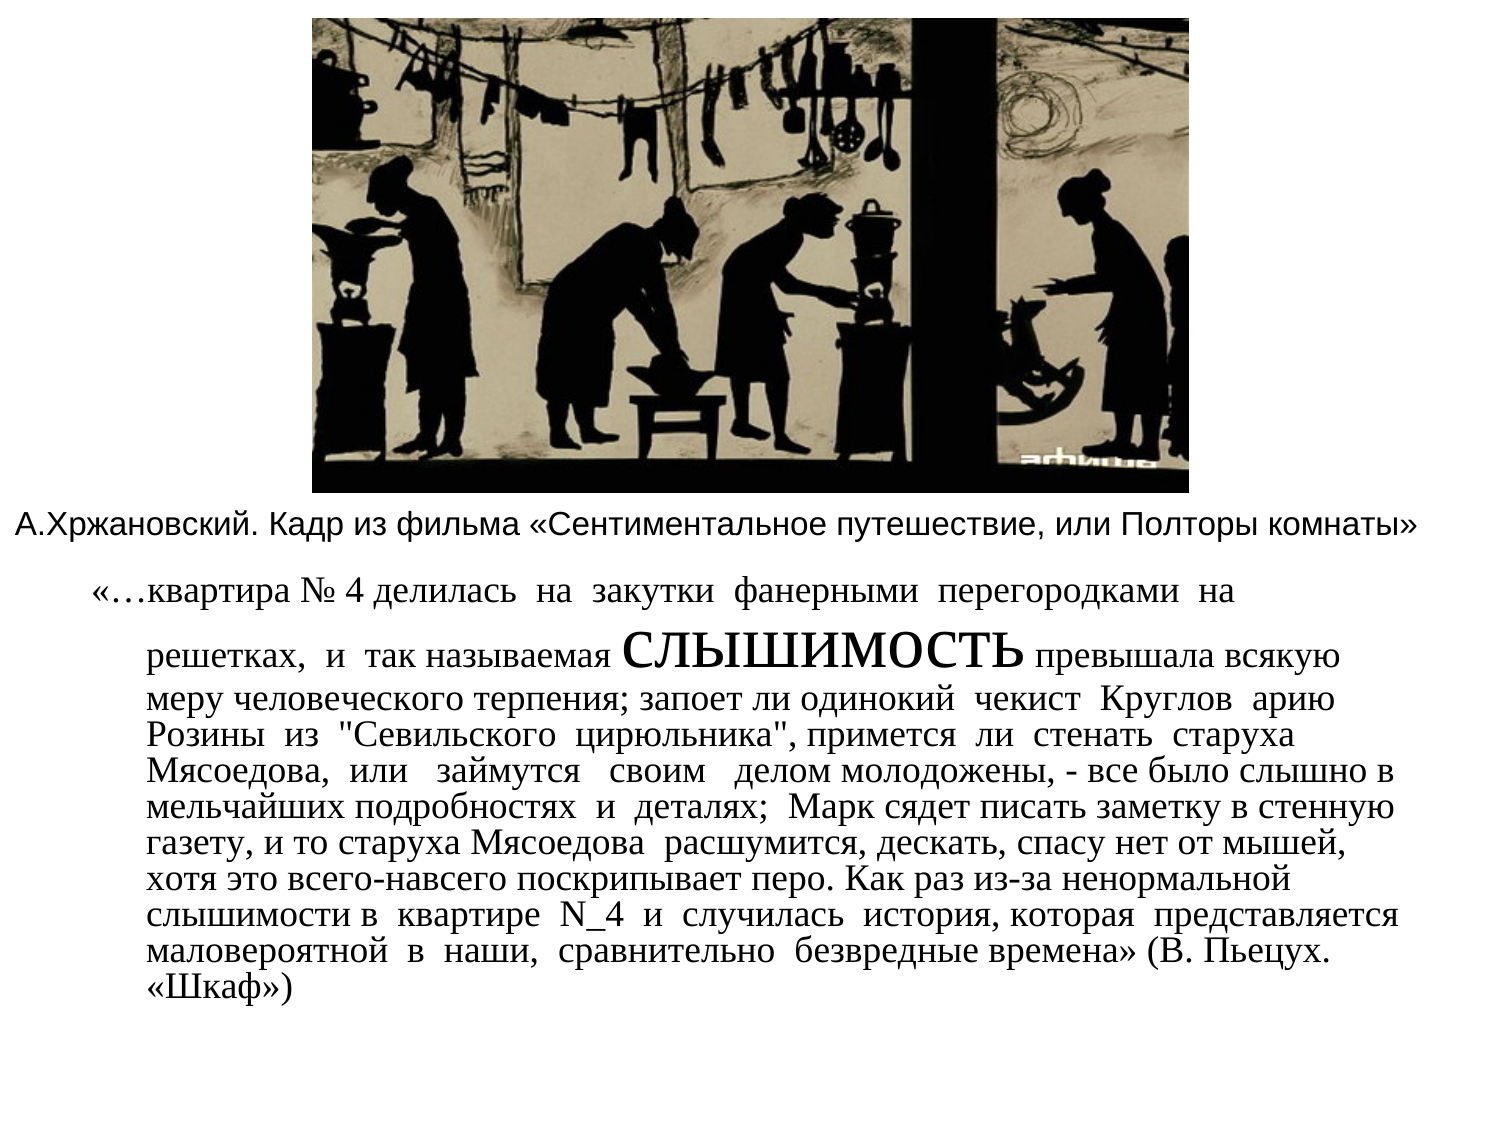

#
«…квартира № 4 делилась на закутки фанерными перегородками на решетках, и так называемая слышимость превышала всякую меру человеческого терпения; запоет ли одинокий чекист Круглов арию Розины из "Севильского цирюльника", примется ли стенать старуха Мясоедова, или займутся своим делом молодожены, - все было слышно в мельчайших подробностях и деталях; Марк сядет писать заметку в стенную газету, и то старуха Мясоедова расшумится, дескать, спасу нет от мышей, хотя это всего-навсего поскрипывает перо. Как раз из-за ненормальной слышимости в квартире N_4 и случилась история, которая представляется маловероятной в наши, сравнительно безвредные времена» (В. Пьецух. «Шкаф»)
А.Хржановский. Кадр из фильма «Сентиментальное путешествие, или Полторы комнаты»